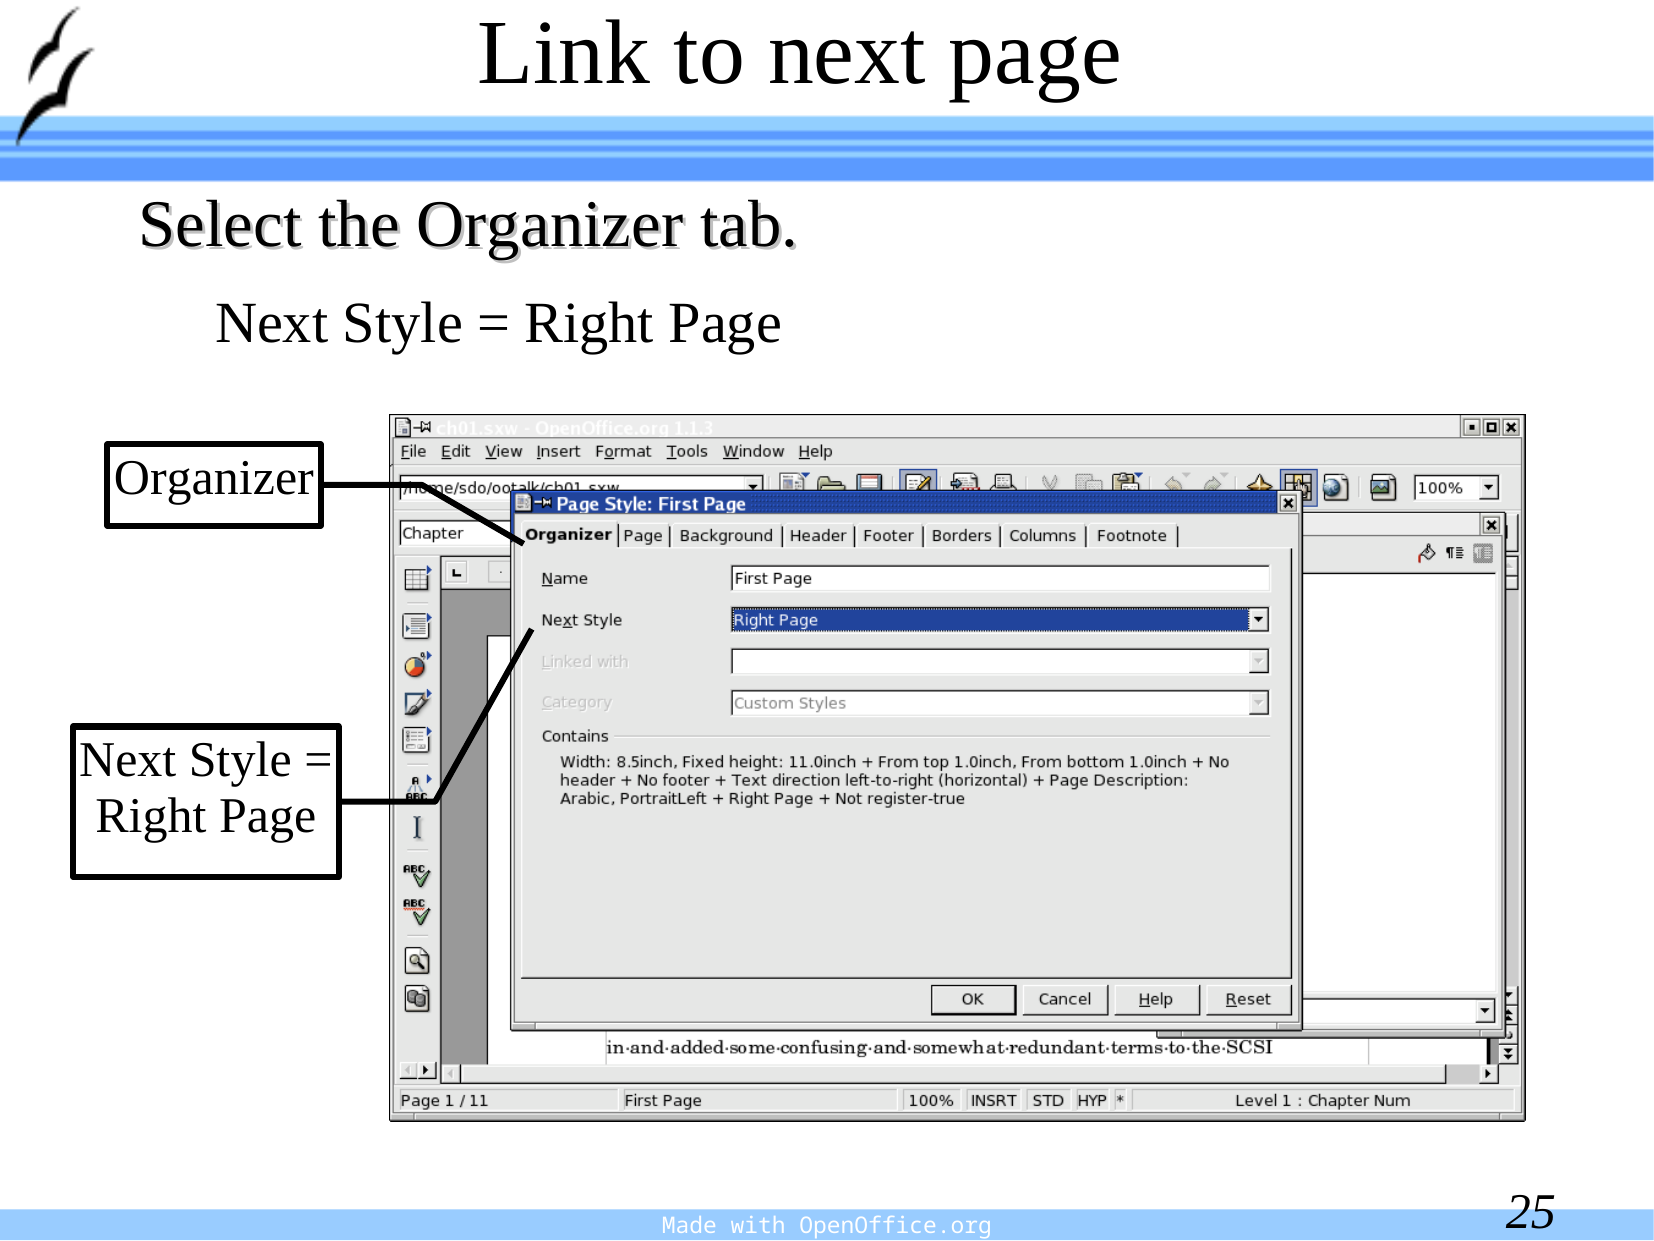

# Link to next page
Select the Organizer tab.
Next Style = Right Page